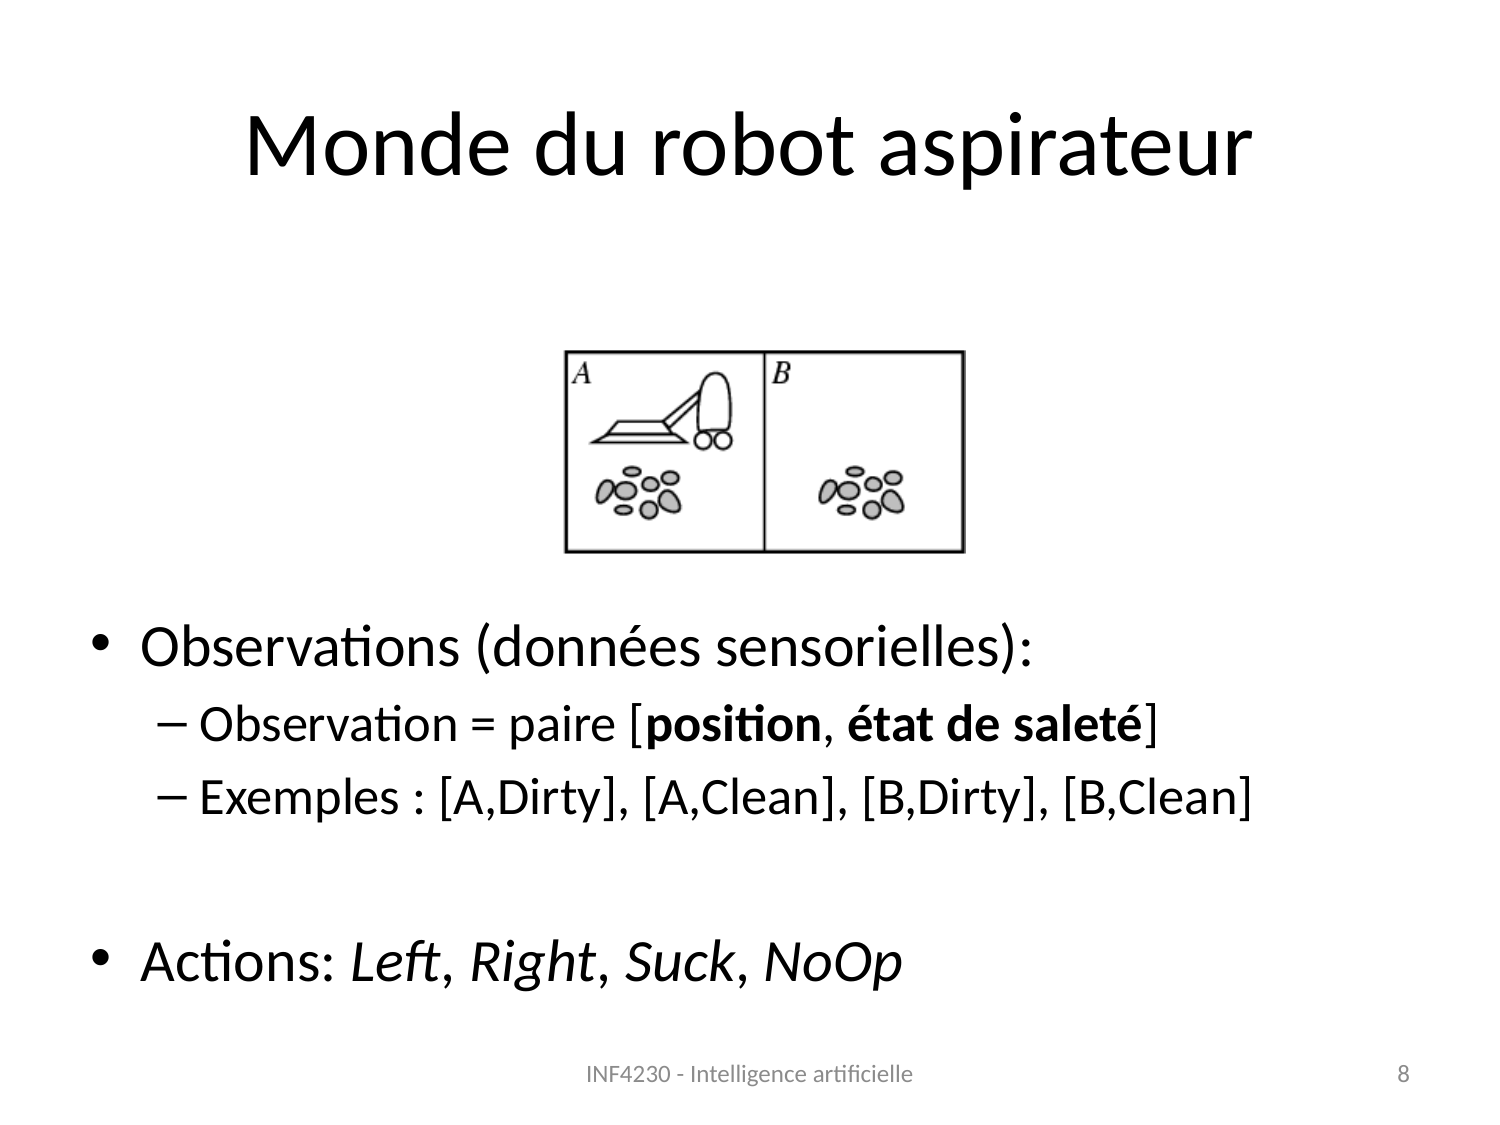

# Monde du robot aspirateur
Observations (données sensorielles):
Observation = paire [position, état de saleté]
Exemples : [A,Dirty], [A,Clean], [B,Dirty], [B,Clean]
Actions: Left, Right, Suck, NoOp
INF4230 - Intelligence artificielle